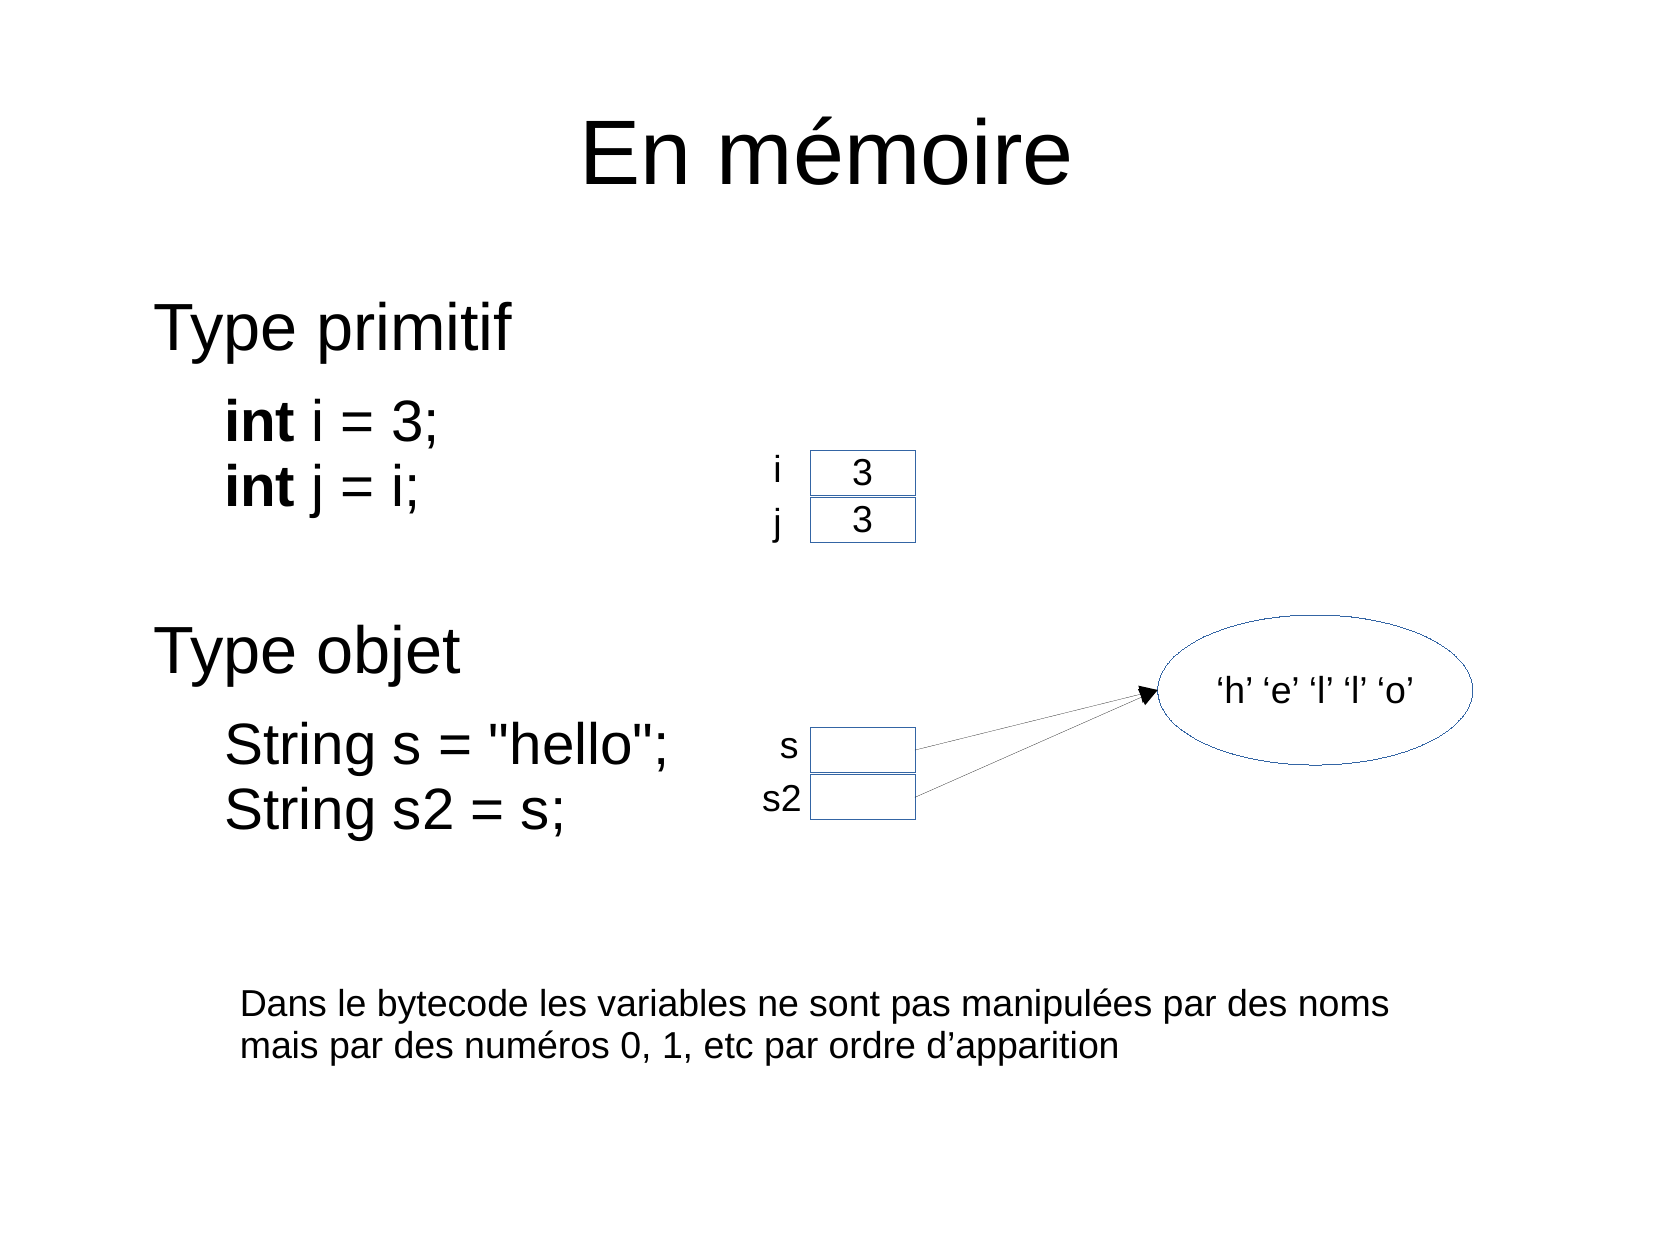

# En mémoire
Type primitif
int i = 3;
int j = i;
Type objet
String s = "hello";
String s2 = s;
i
3
j
3
‘h’ ‘e’ ‘l’ ‘l’ ‘o’
s
s2
Dans le bytecode les variables ne sont pas manipulées par des noms
mais par des numéros 0, 1, etc par ordre d’apparition